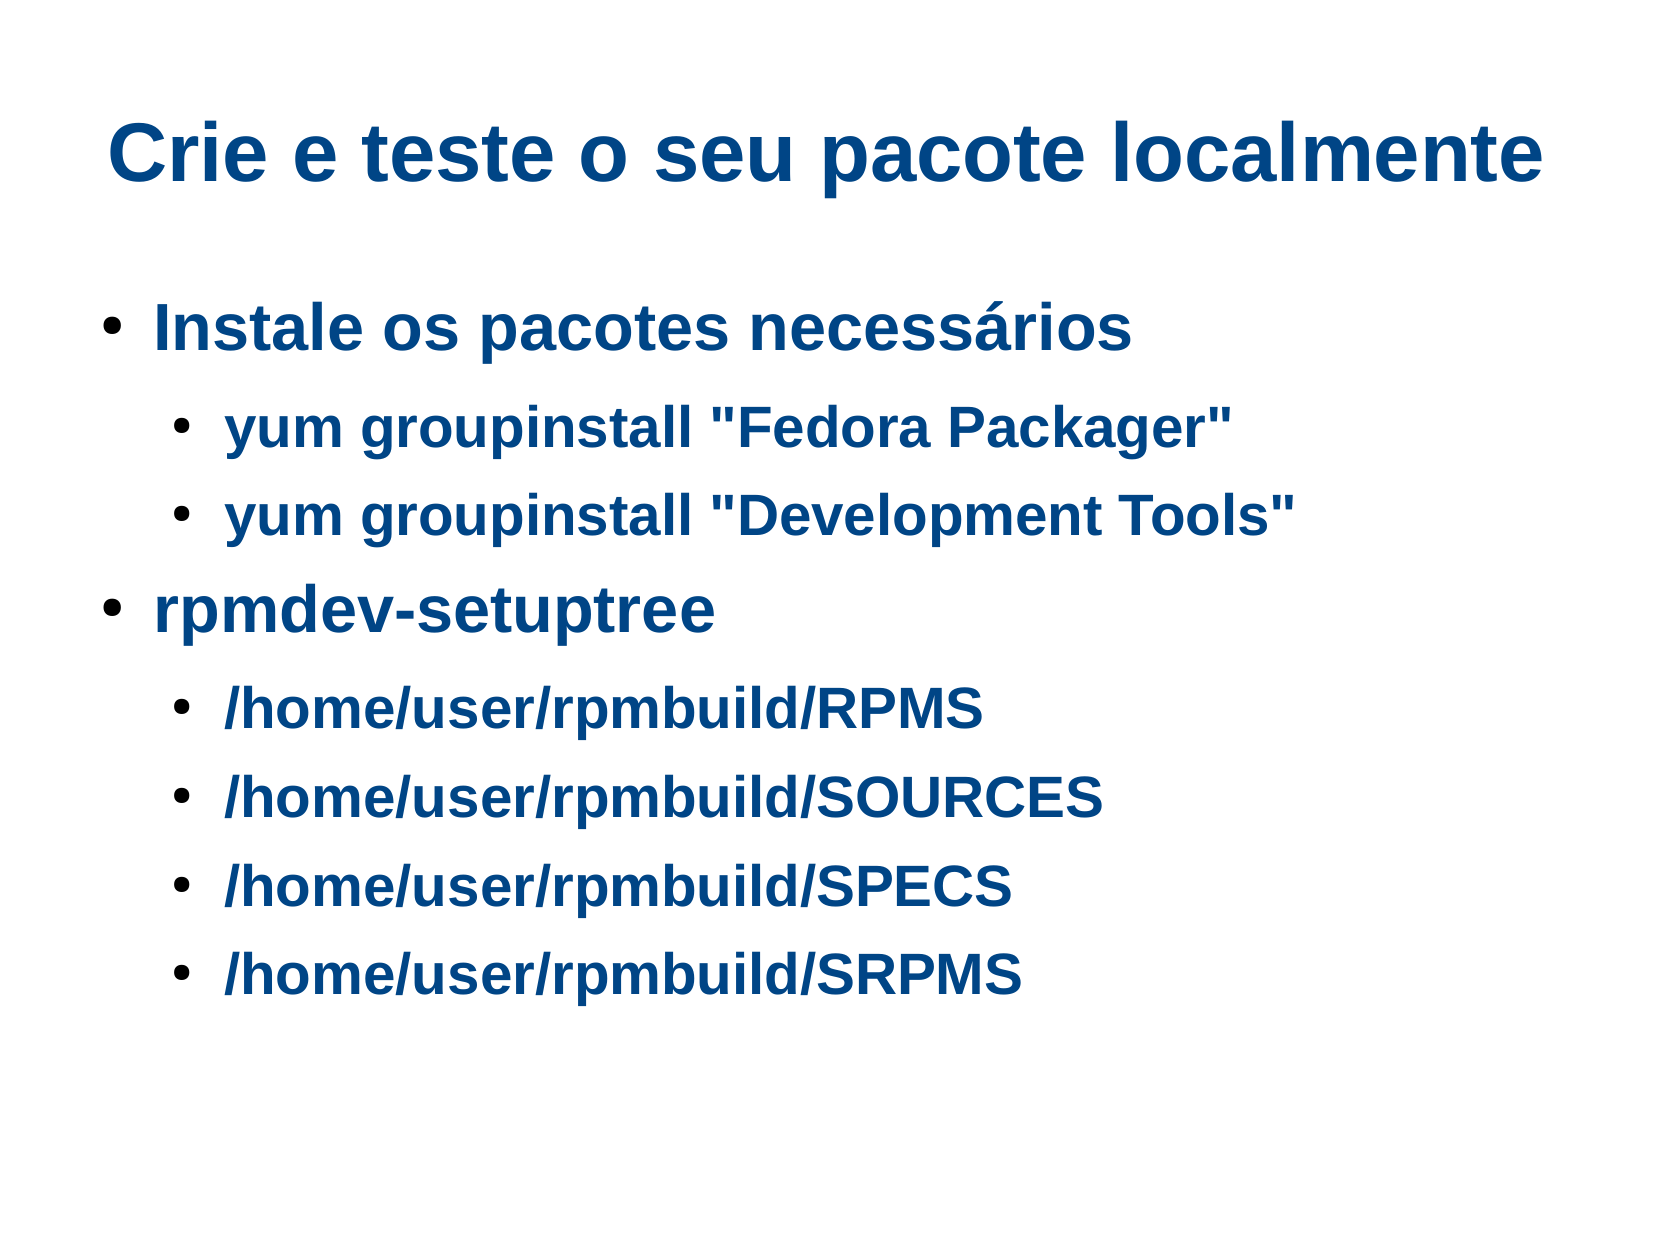

# Crie e teste o seu pacote localmente
Instale os pacotes necessários
yum groupinstall "Fedora Packager"
yum groupinstall "Development Tools"
rpmdev-setuptree
/home/user/rpmbuild/RPMS
/home/user/rpmbuild/SOURCES
/home/user/rpmbuild/SPECS
/home/user/rpmbuild/SRPMS